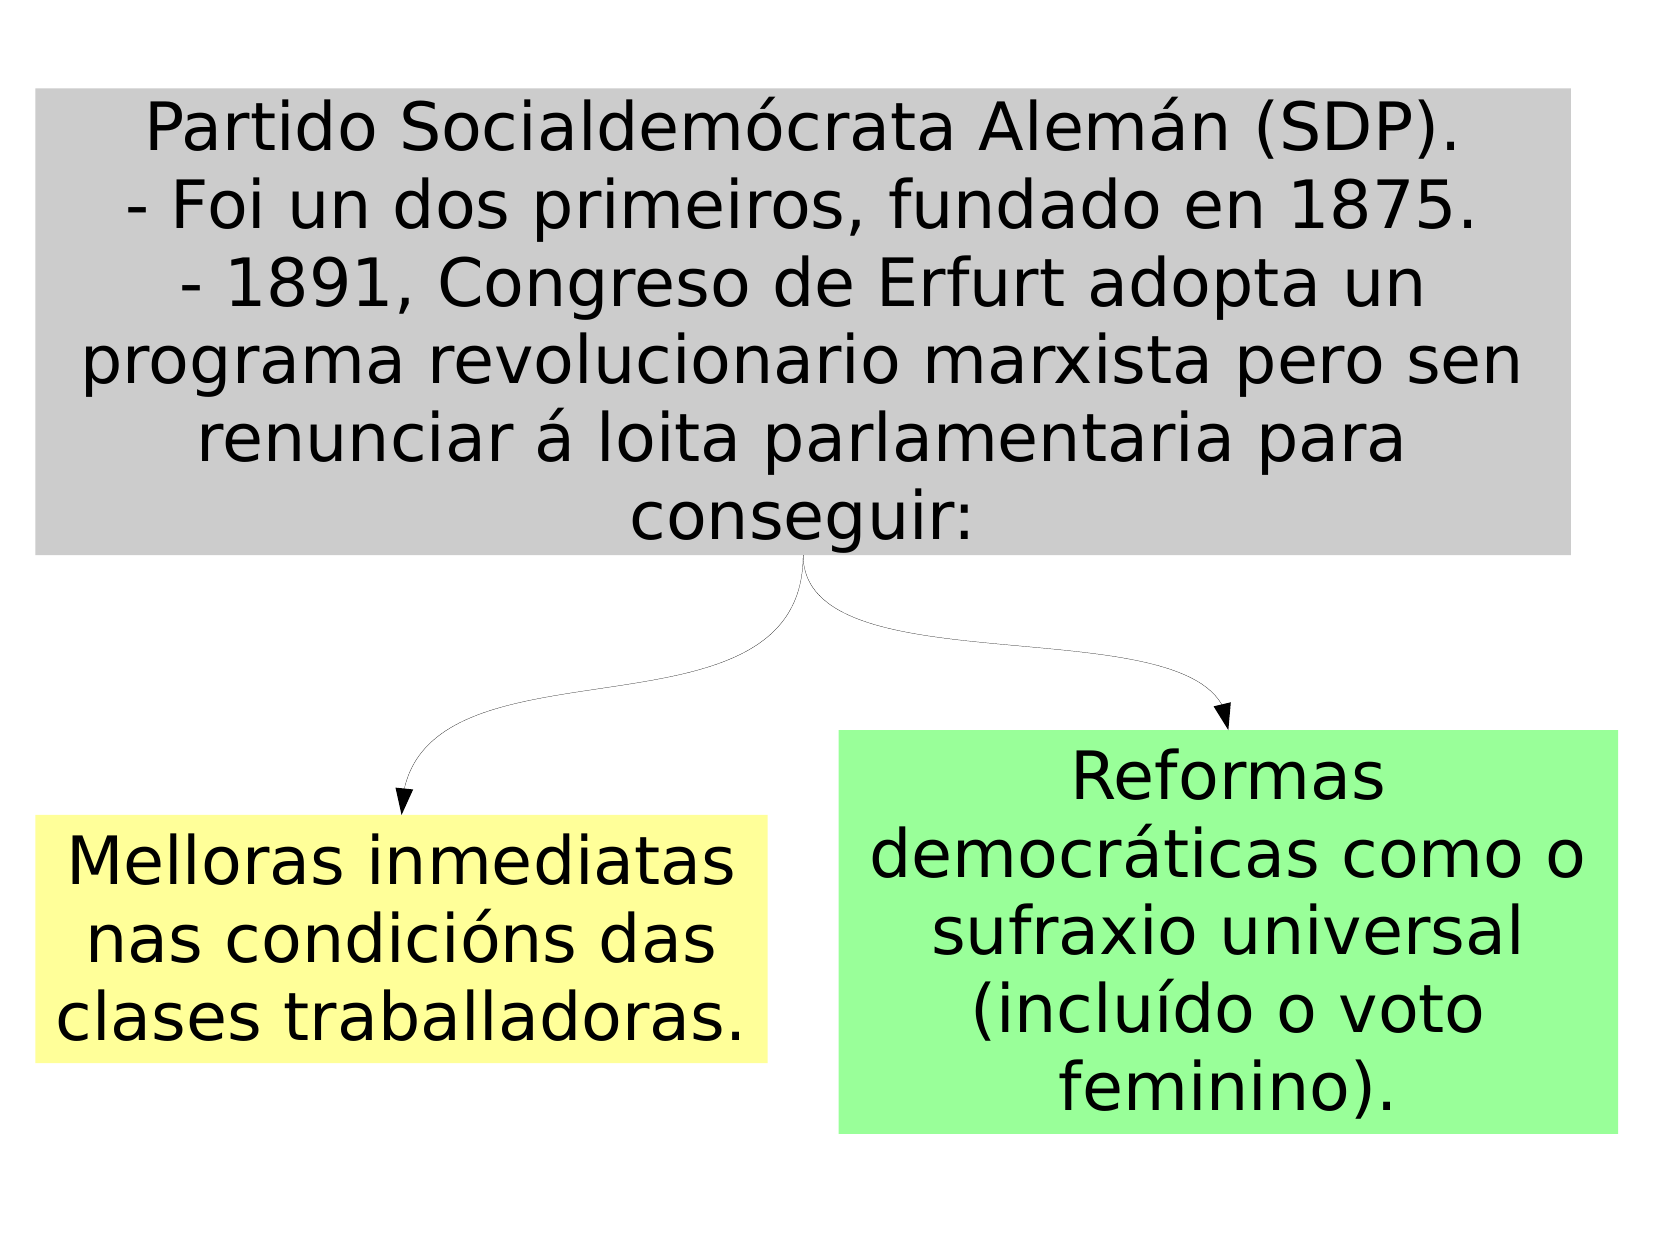

Partido Socialdemócrata Alemán (SDP).
- Foi un dos primeiros, fundado en 1875.
- 1891, Congreso de Erfurt adopta un programa revolucionario marxista pero sen renunciar á loita parlamentaria para conseguir:
Reformas democráticas como o sufraxio universal (incluído o voto feminino).
Melloras inmediatas nas condicións das clases traballadoras.